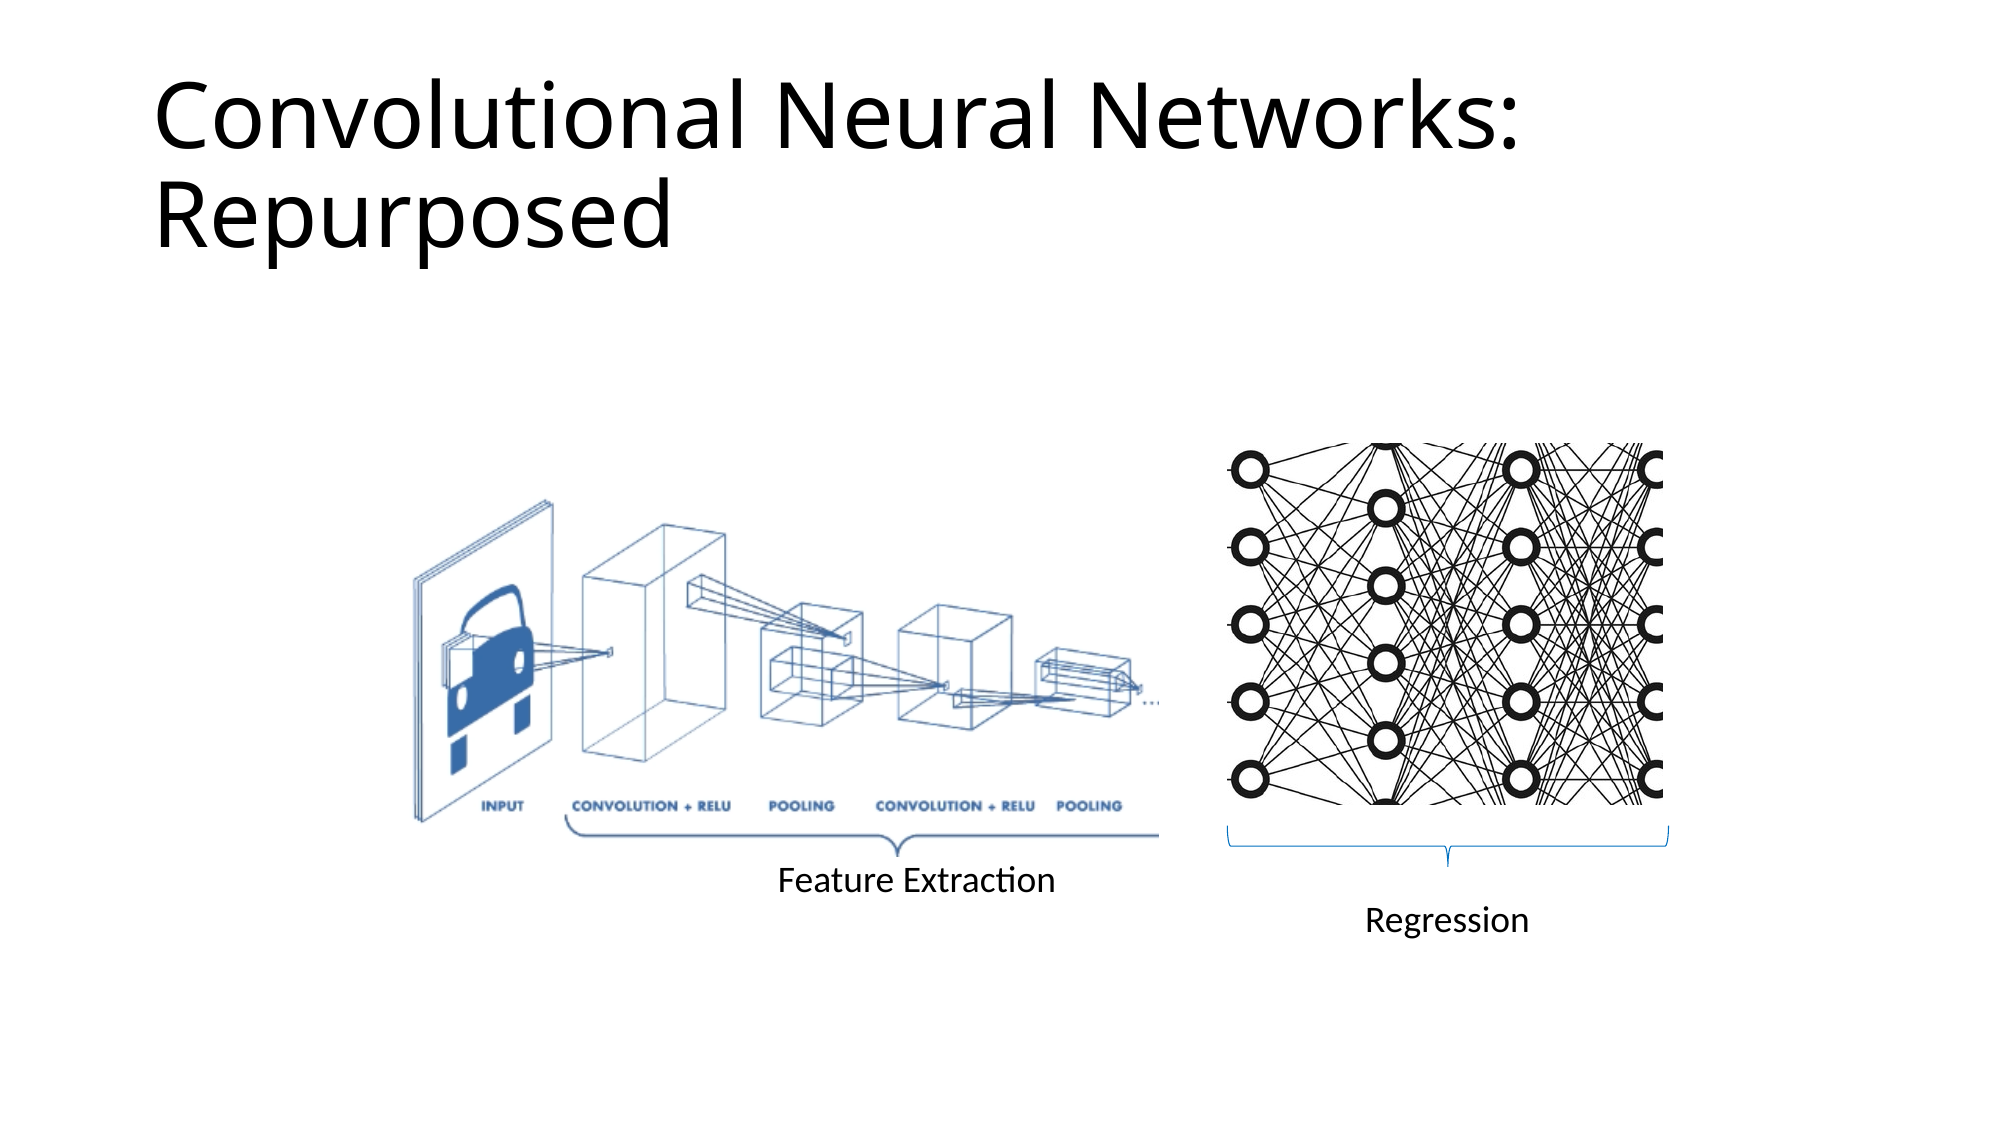

# Convolutional Neural Networks: Repurposed
Feature Extraction
Regression